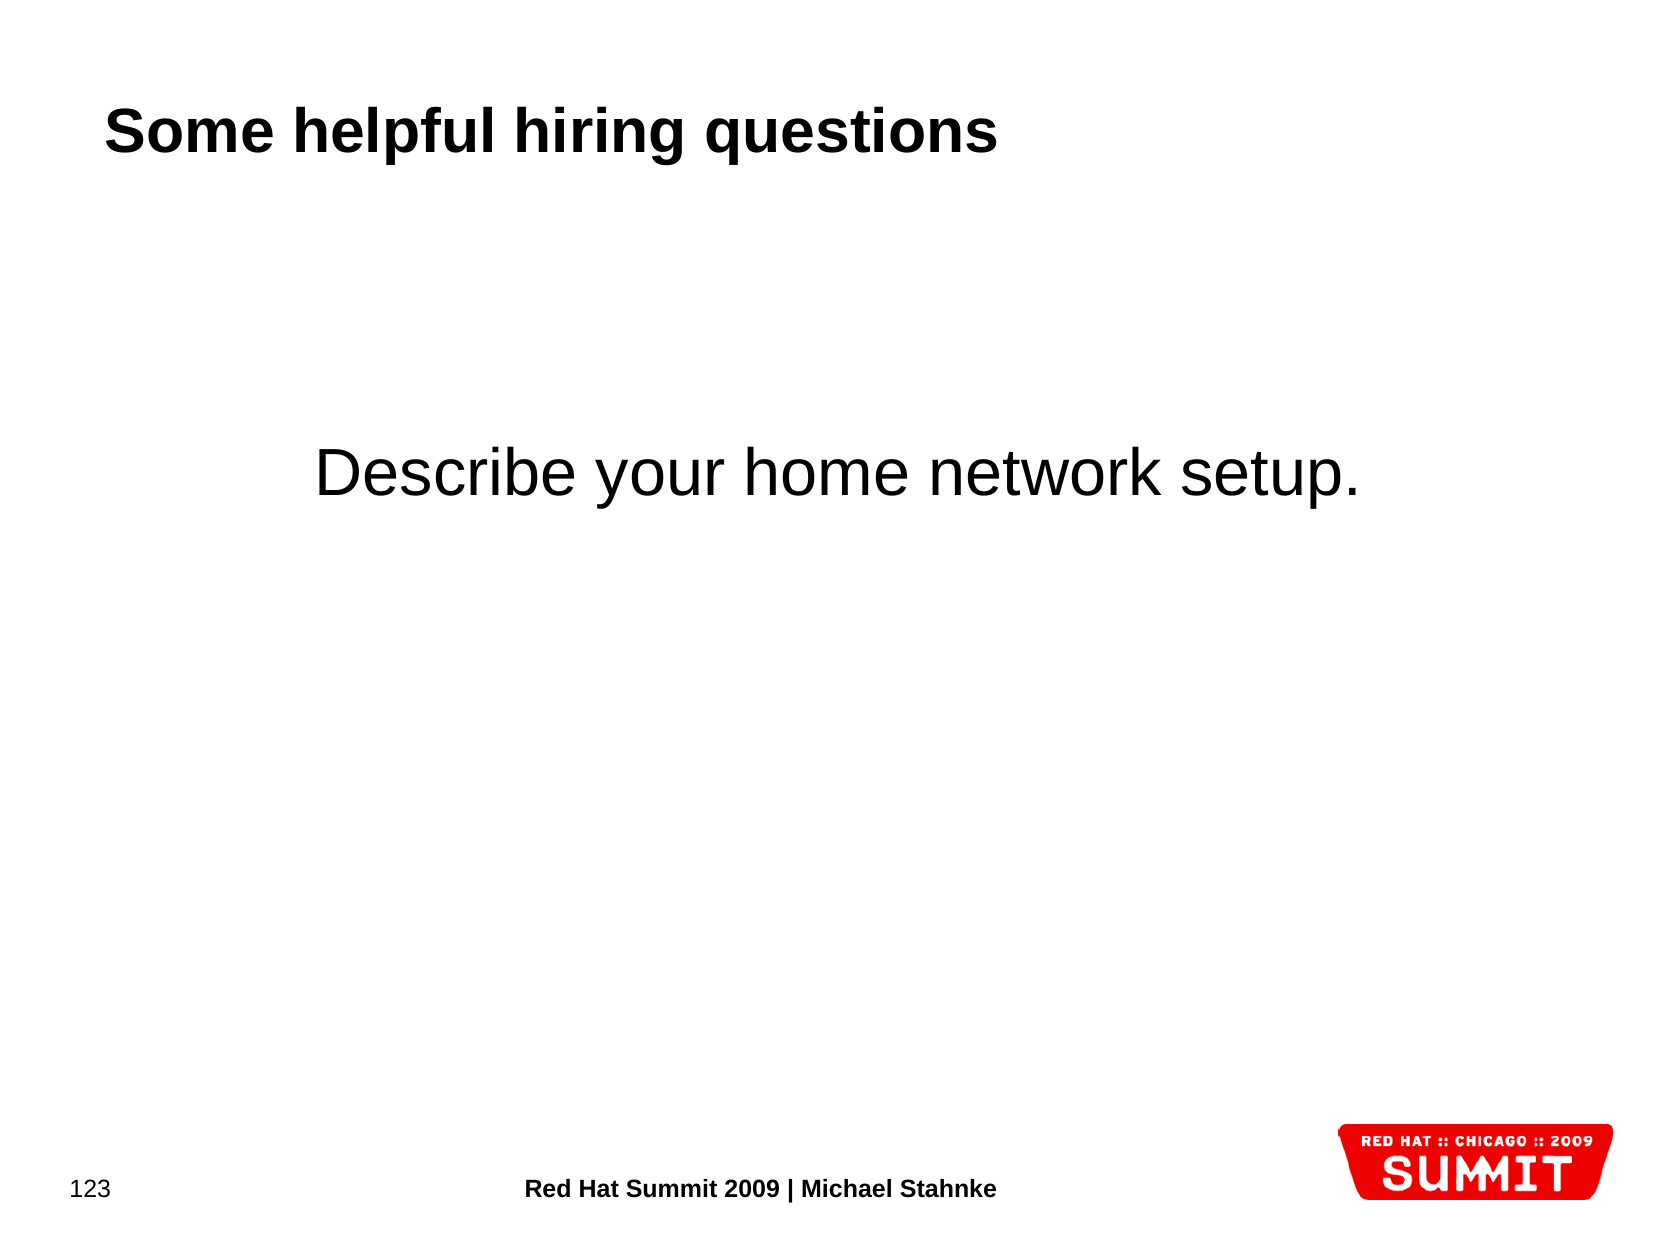

Describe your home network setup.
# Some helpful hiring questions